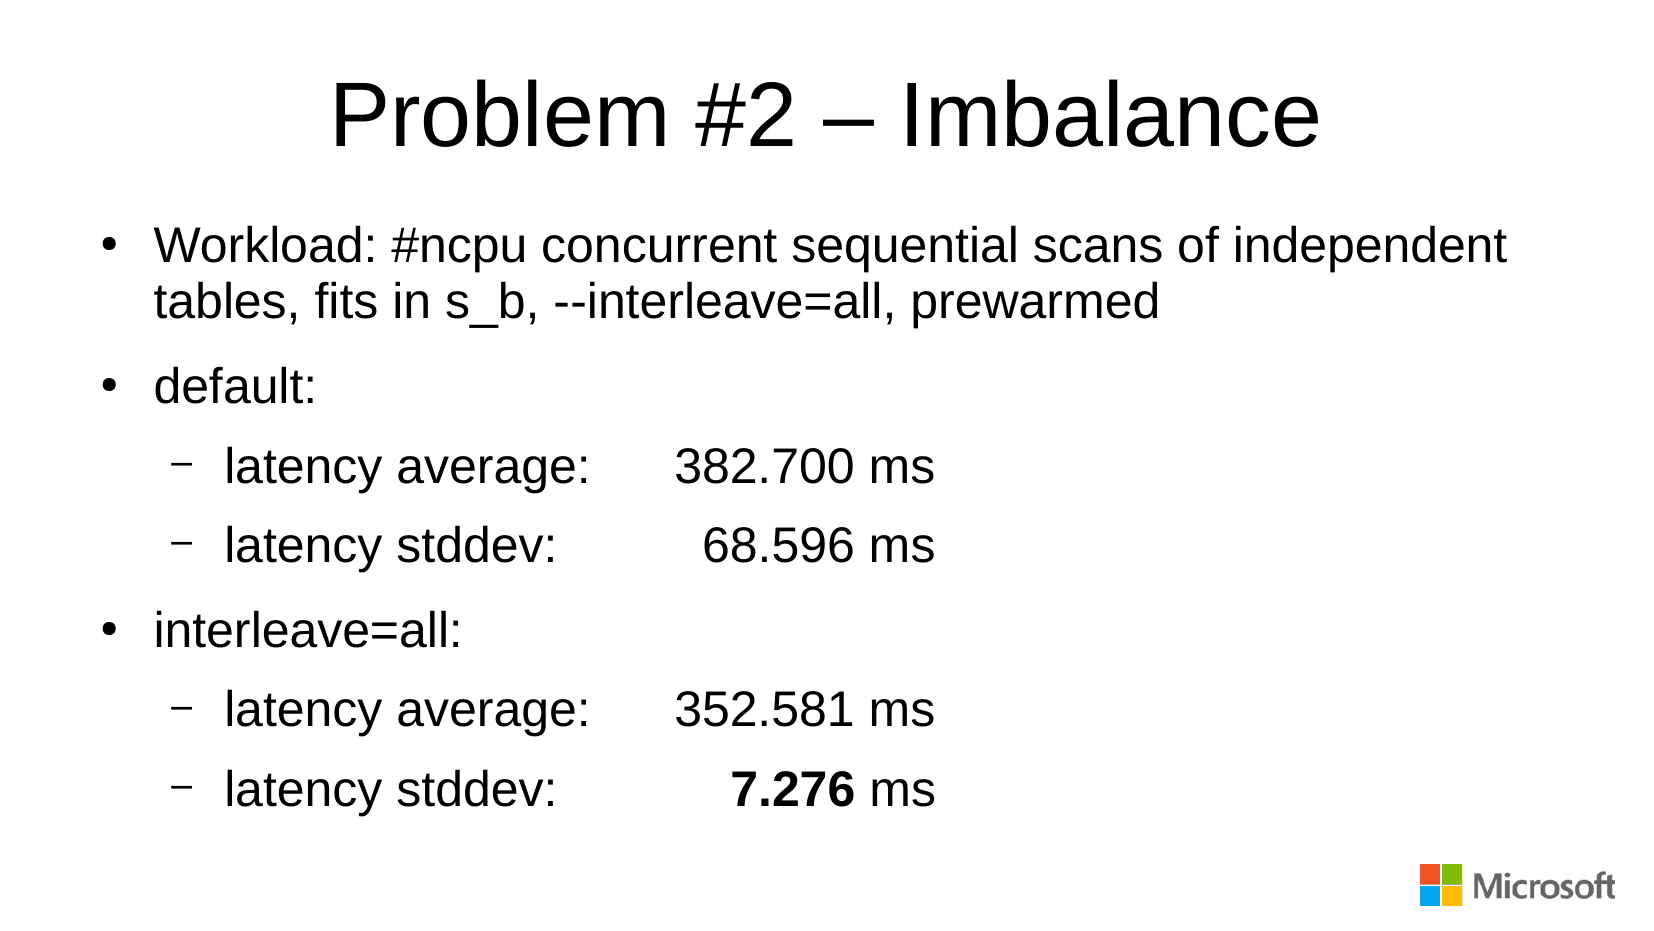

# Problem #2 – Imbalance
Workload: #ncpu concurrent sequential scans of independent tables, fits in s_b, --interleave=all, prewarmed
default:
latency average:		382.700 ms
latency stddev:		 68.596 ms
interleave=all:
latency average:		352.581 ms
latency stddev:		 7.276 ms